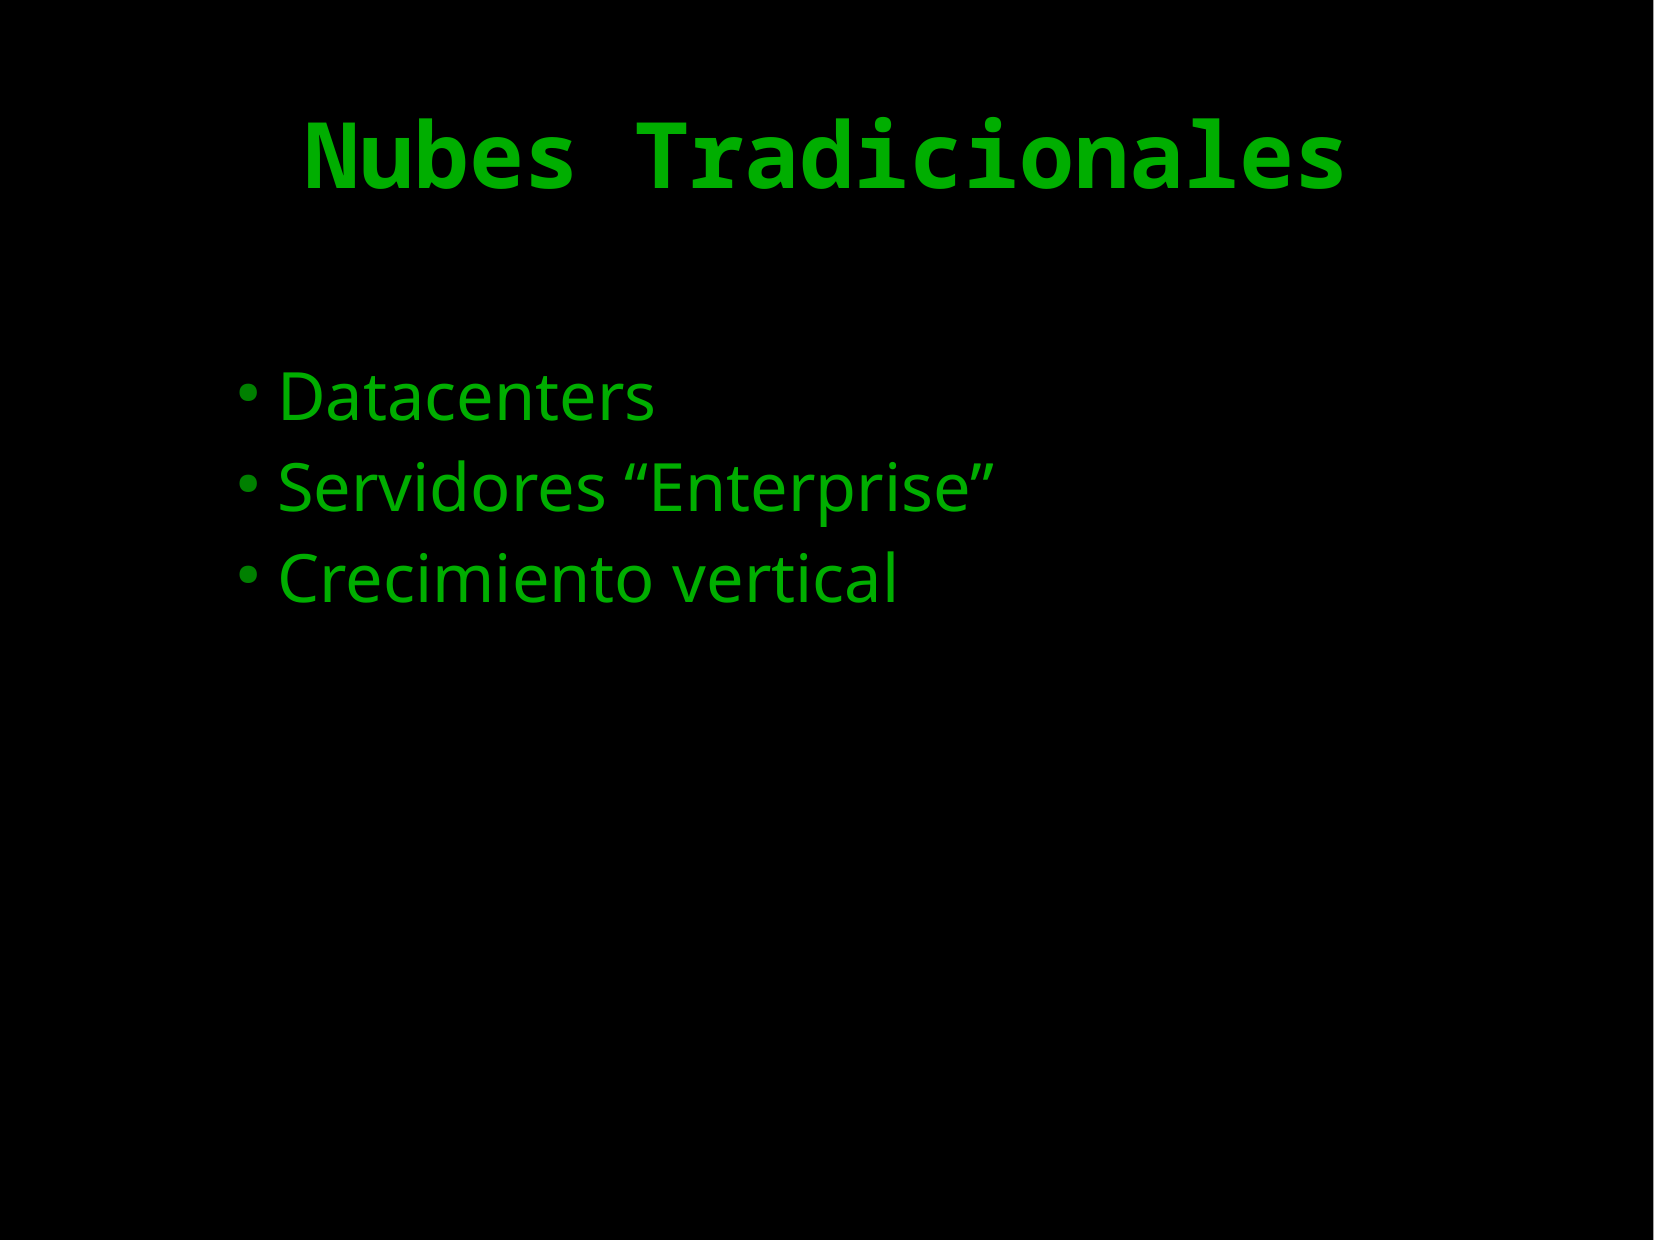

# Nubes Tradicionales
 Datacenters
 Servidores “Enterprise”
 Crecimiento vertical